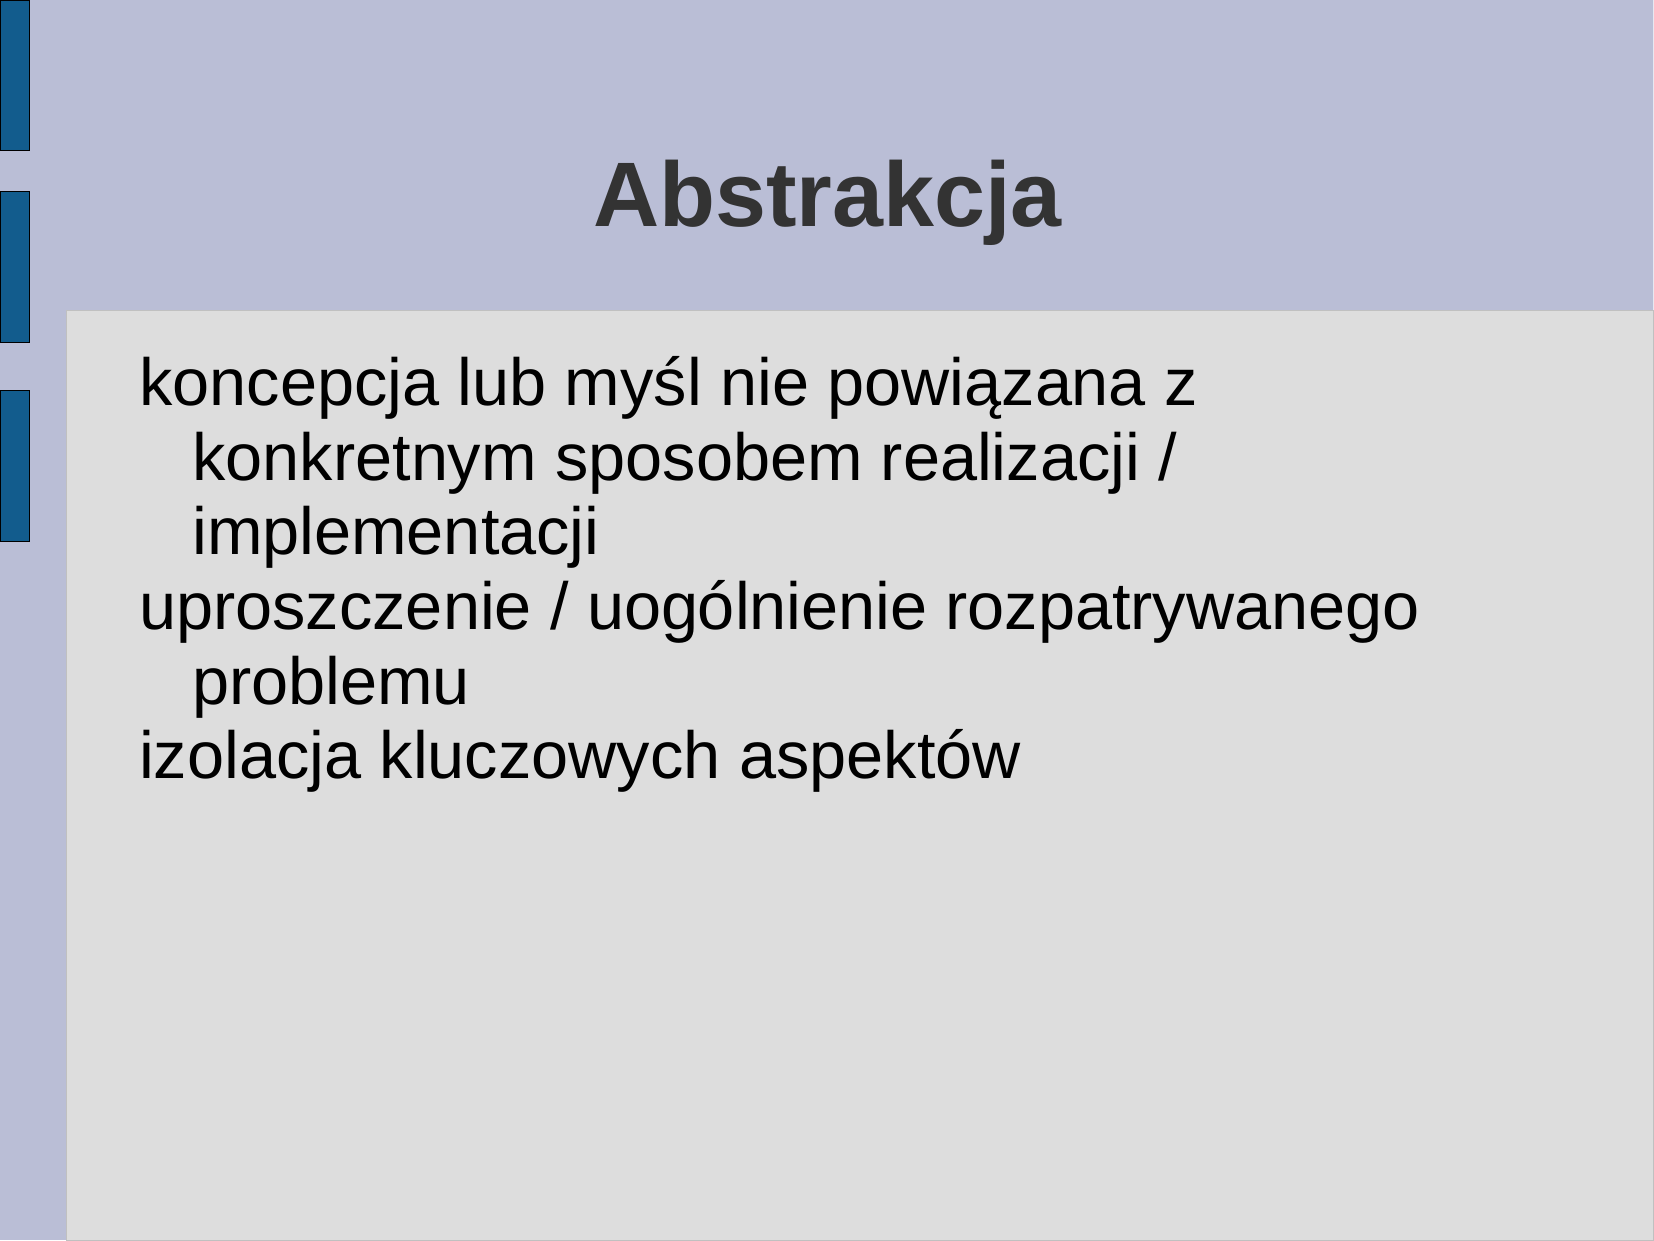

# Abstrakcja
koncepcja lub myśl nie powiązana z konkretnym sposobem realizacji / implementacji
uproszczenie / uogólnienie rozpatrywanego problemu
izolacja kluczowych aspektów